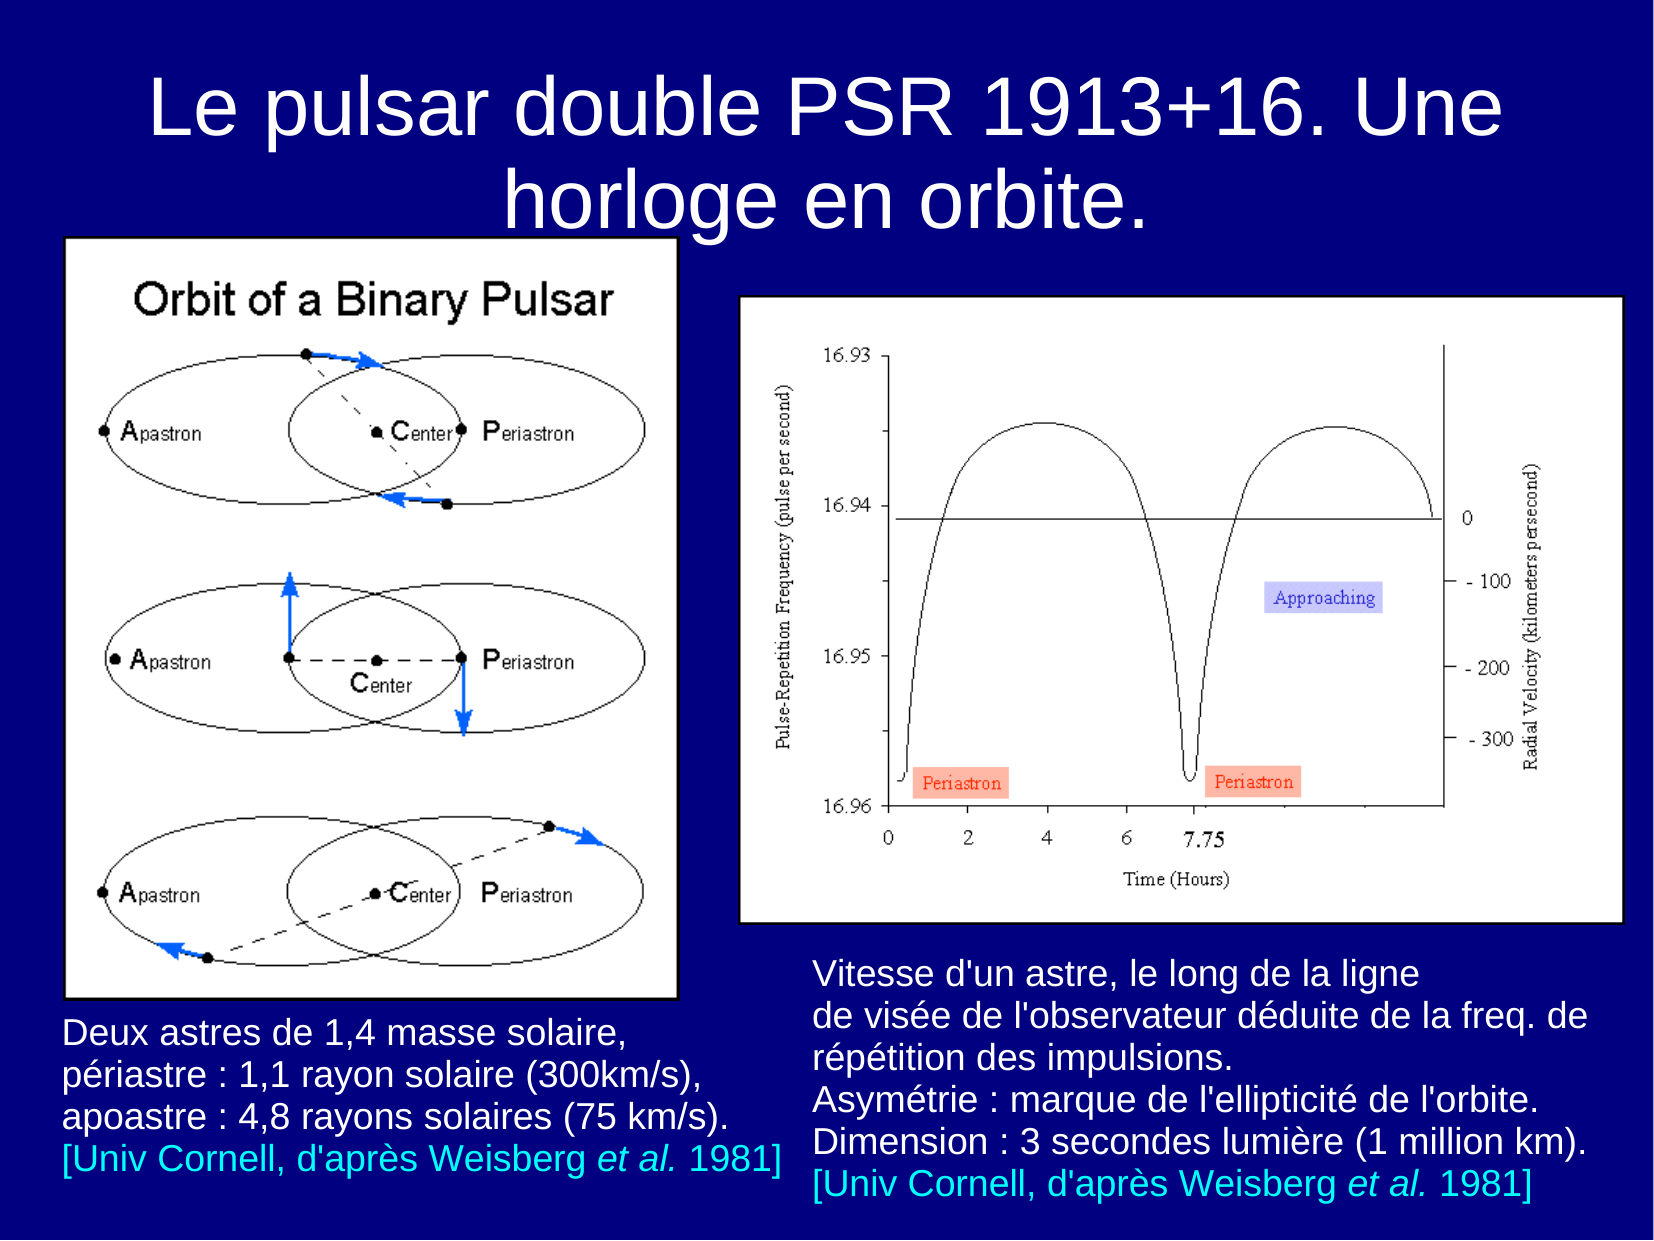

# Le pulsar double PSR 1913+16. Une horloge en orbite.
Vitesse d'un astre, le long de la ligne
de visée de l'observateur déduite de la freq. de
répétition des impulsions.
Asymétrie : marque de l'ellipticité de l'orbite.
Dimension : 3 secondes lumière (1 million km).
[Univ Cornell, d'après Weisberg et al. 1981]
Deux astres de 1,4 masse solaire,
périastre : 1,1 rayon solaire (300km/s),
apoastre : 4,8 rayons solaires (75 km/s).
[Univ Cornell, d'après Weisberg et al. 1981]